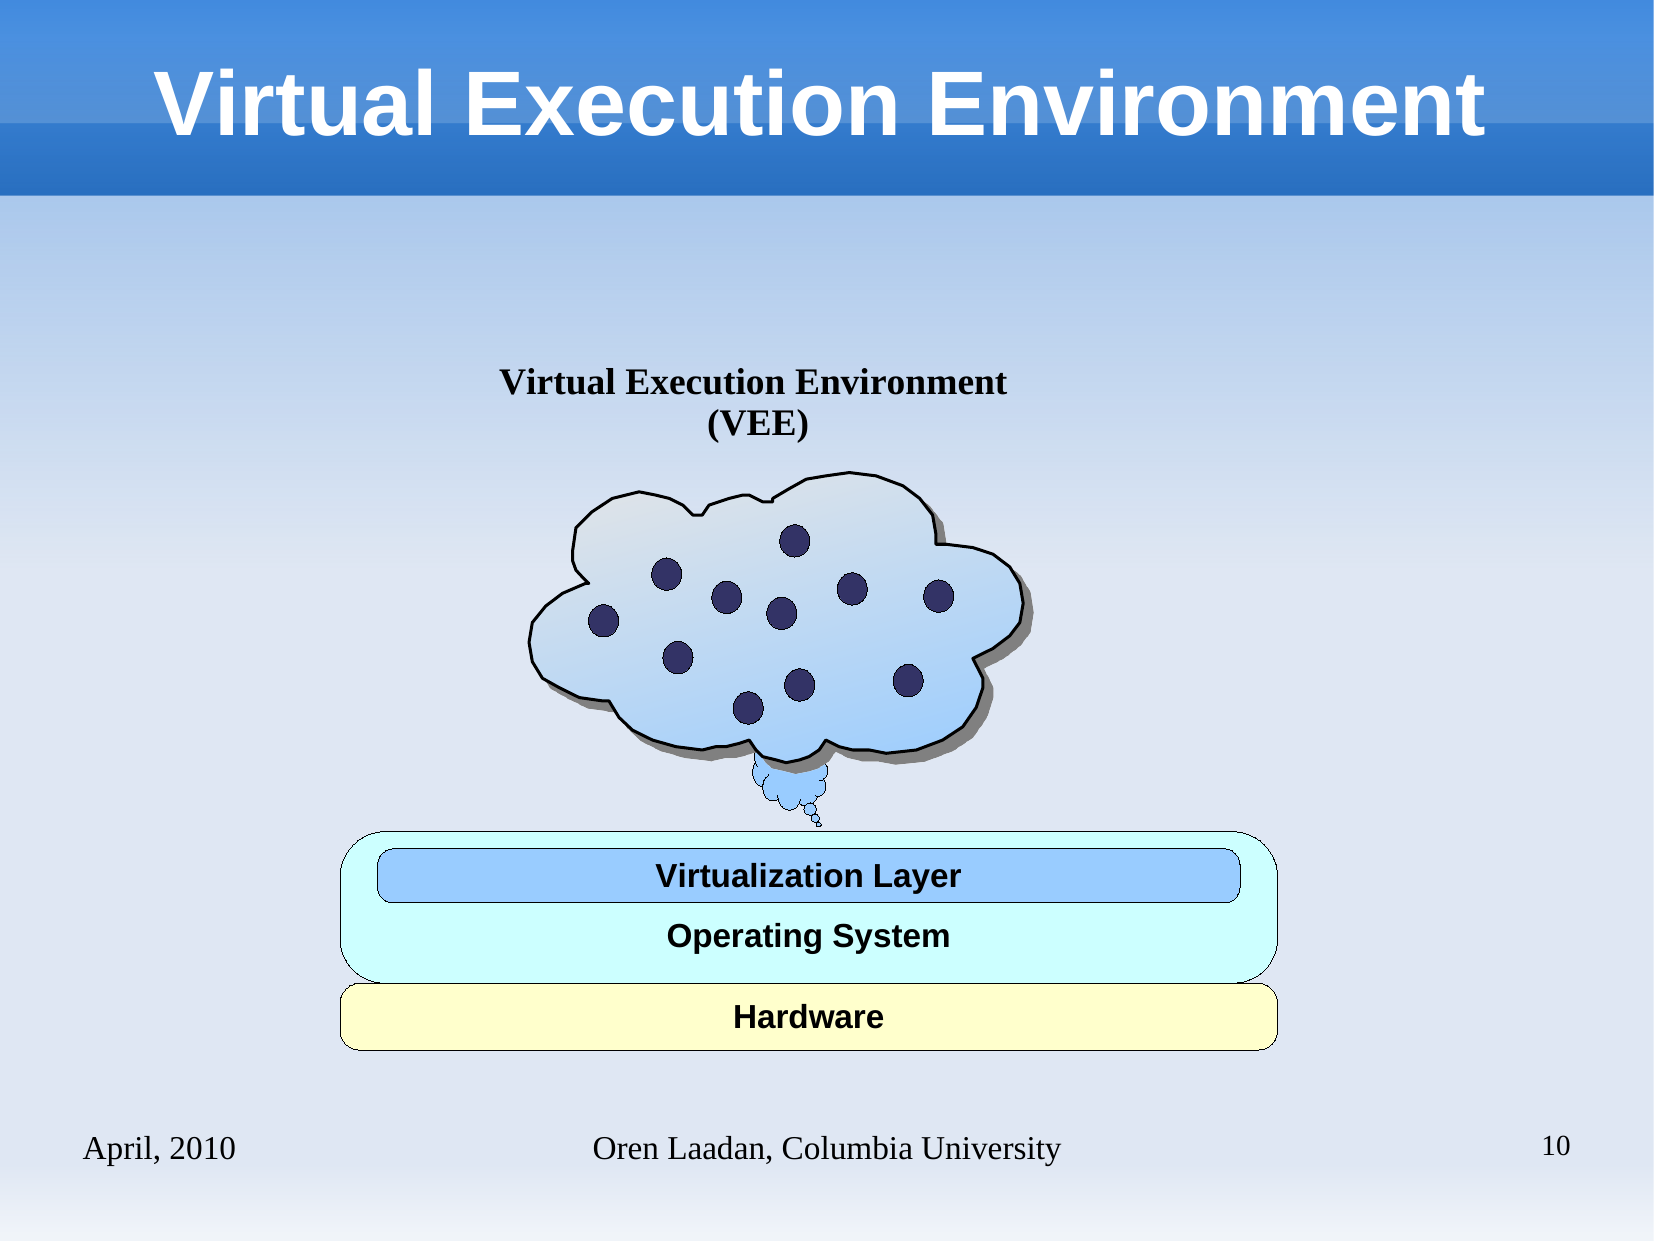

# Virtual Execution Environment
Virtual Execution Environment
 (VEE)
Operating System
Virtualization Layer
Hardware
10